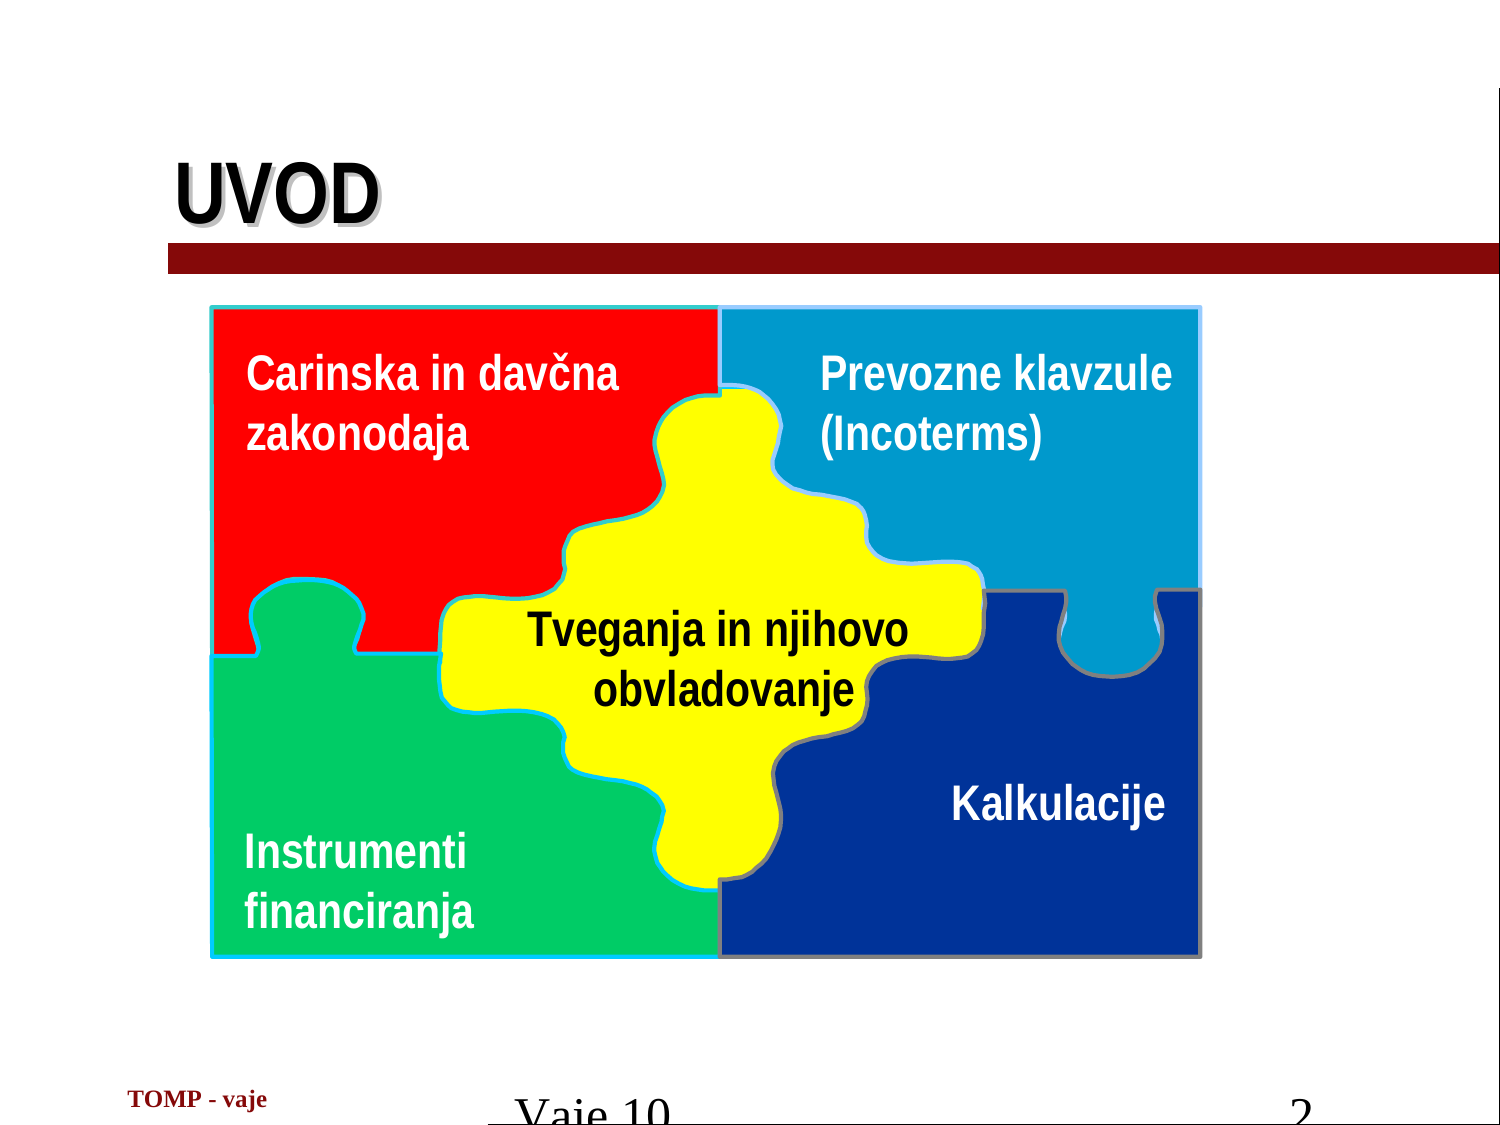

# UVOD
Carinska in davčna
zakonodaja
Prevozne klavzule
(Incoterms)
Instrumenti
financiranja
Tveganja in njihovo
obvladovanje
Kalkulacije
Vaje 5
2